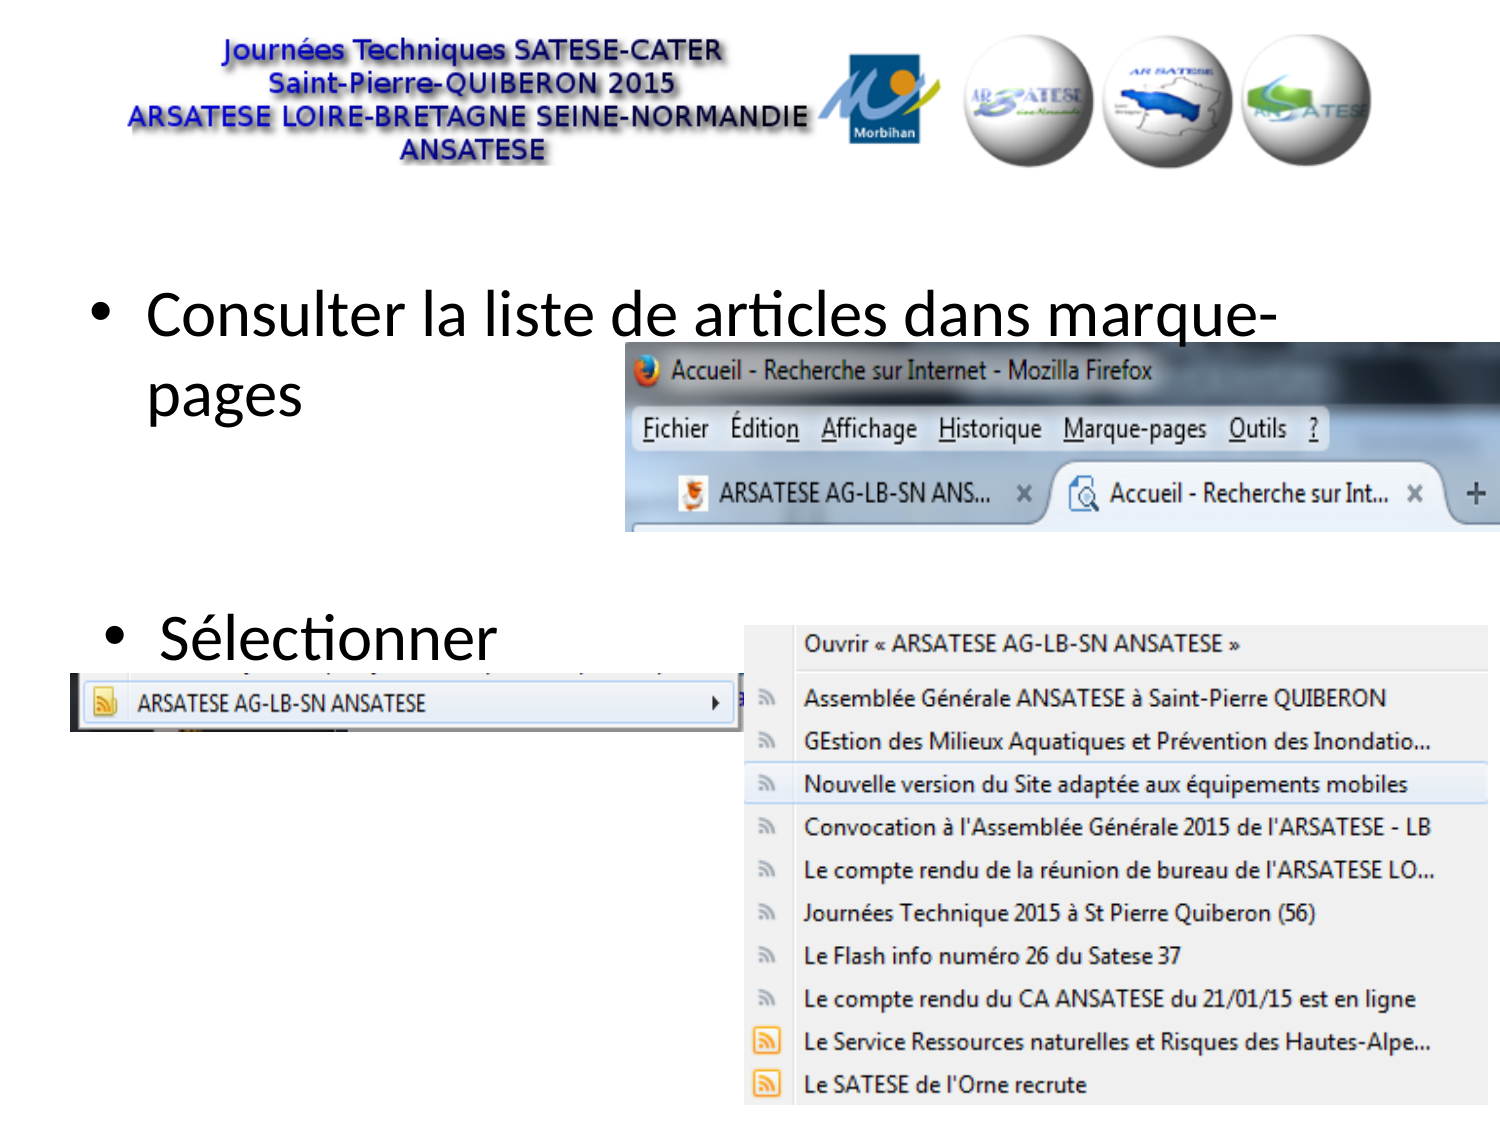

#
Consulter la liste de articles dans marque-pages
Sélectionner